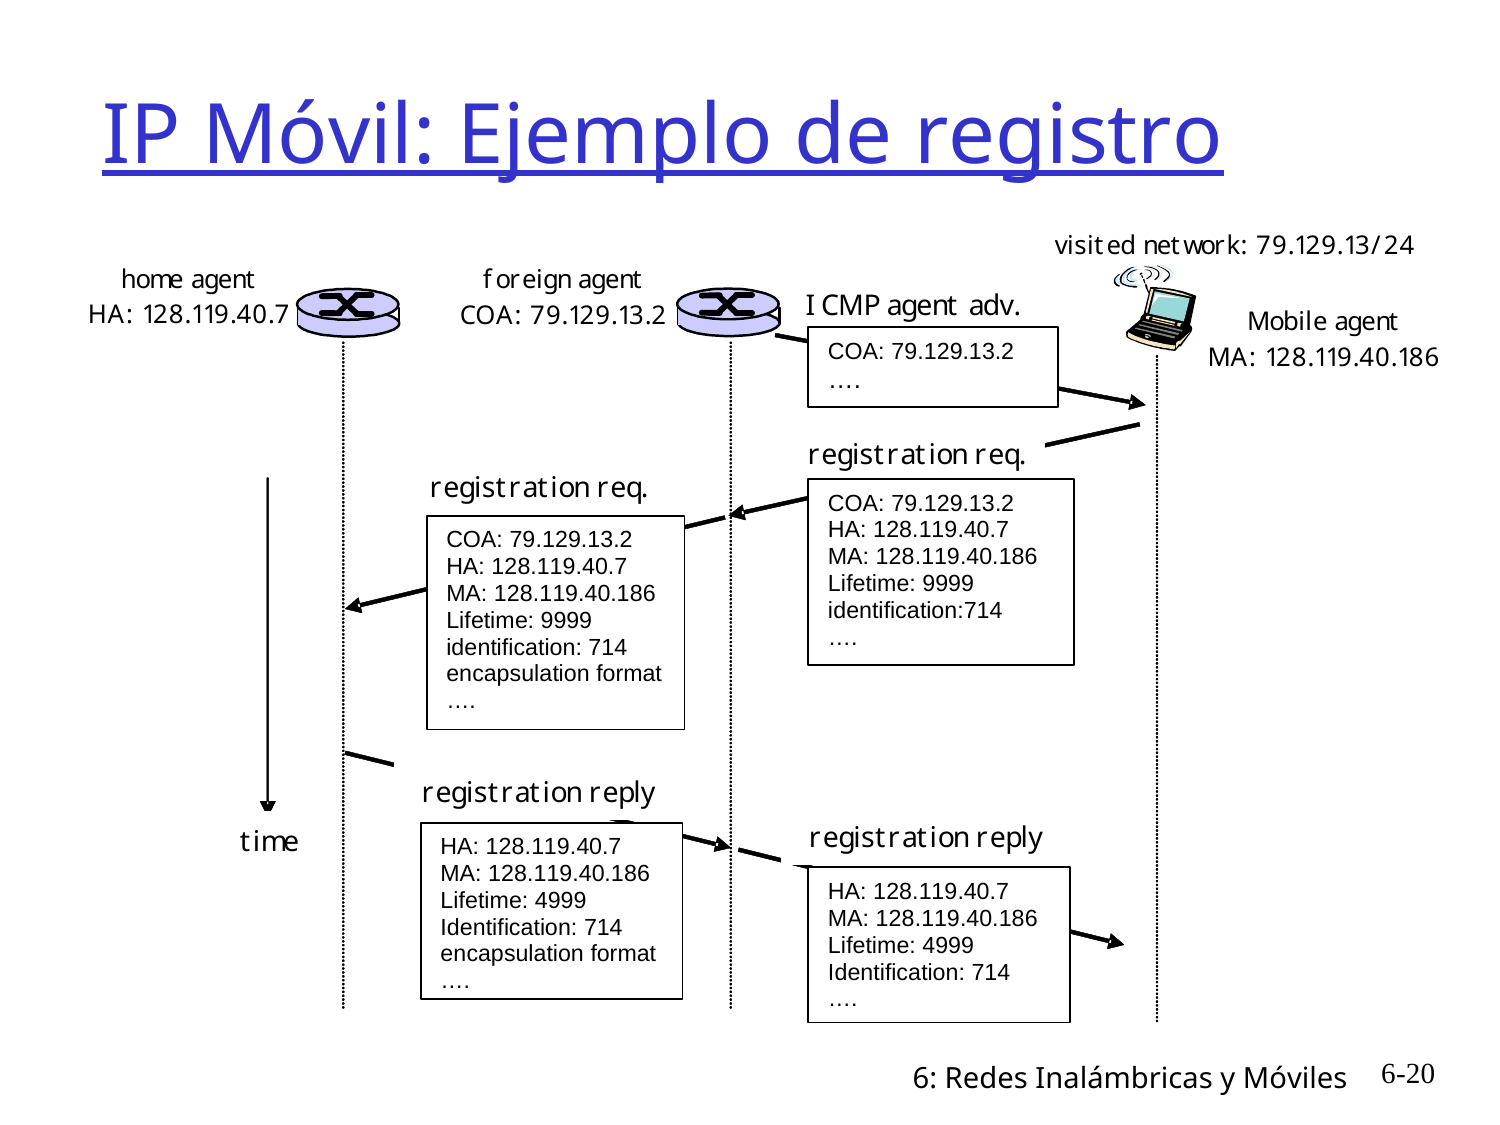

# IP Móvil: Ejemplo de registro
20